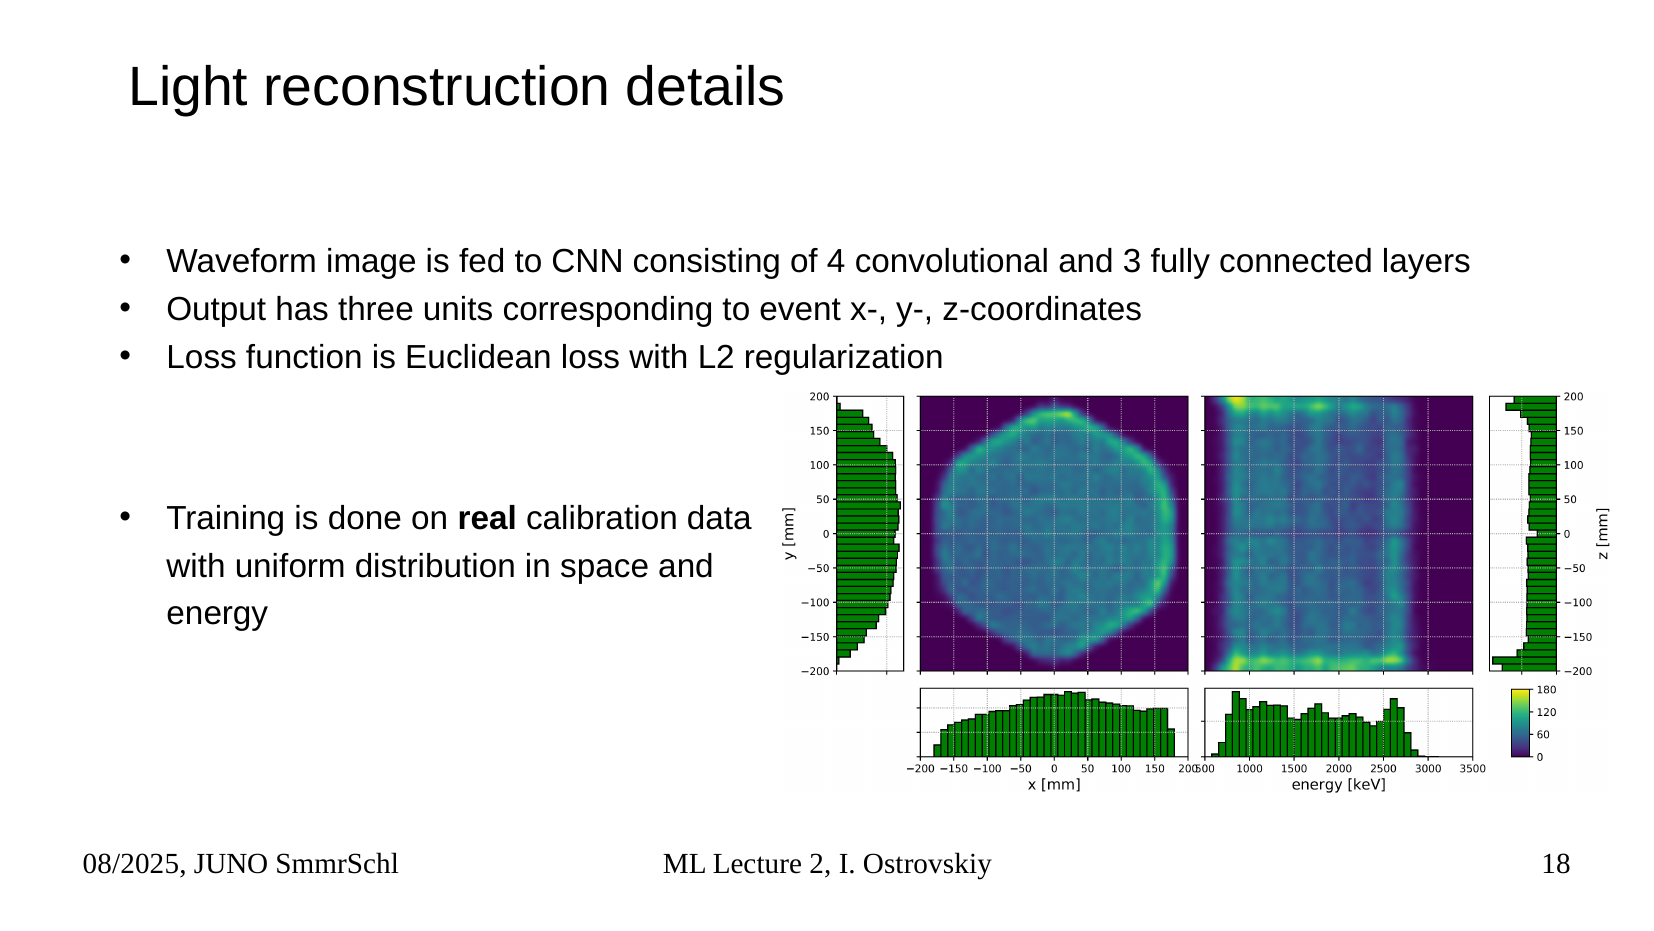

# Light reconstruction details
Waveform image is fed to CNN consisting of 4 convolutional and 3 fully connected layers
Output has three units corresponding to event x-, y-, z-coordinates
Loss function is Euclidean loss with L2 regularization
Training is done on real calibration data with uniform distribution in space and energy
08/2025, JUNO SmmrSchl
ML Lecture 2, I. Ostrovskiy
18